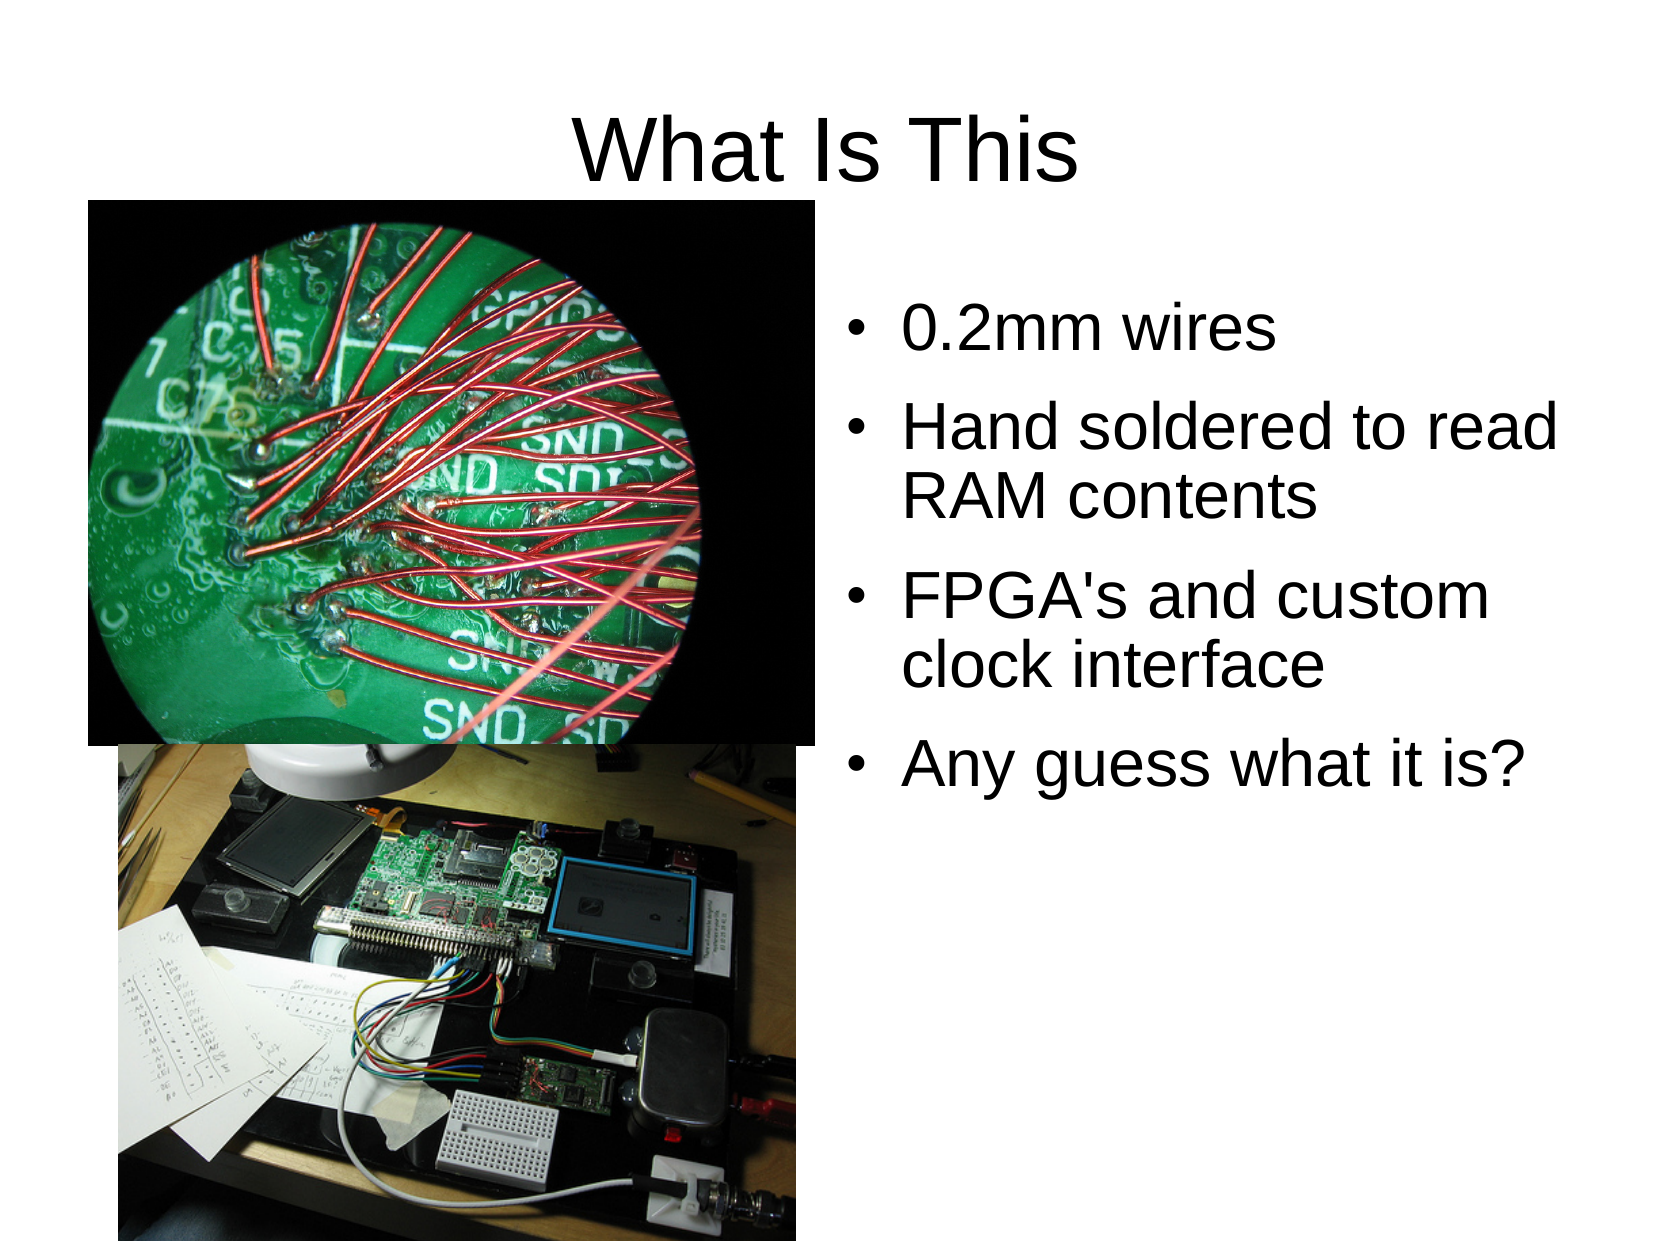

# What Is This
0.2mm wires
Hand soldered to read RAM contents
FPGA's and custom clock interface
Any guess what it is?